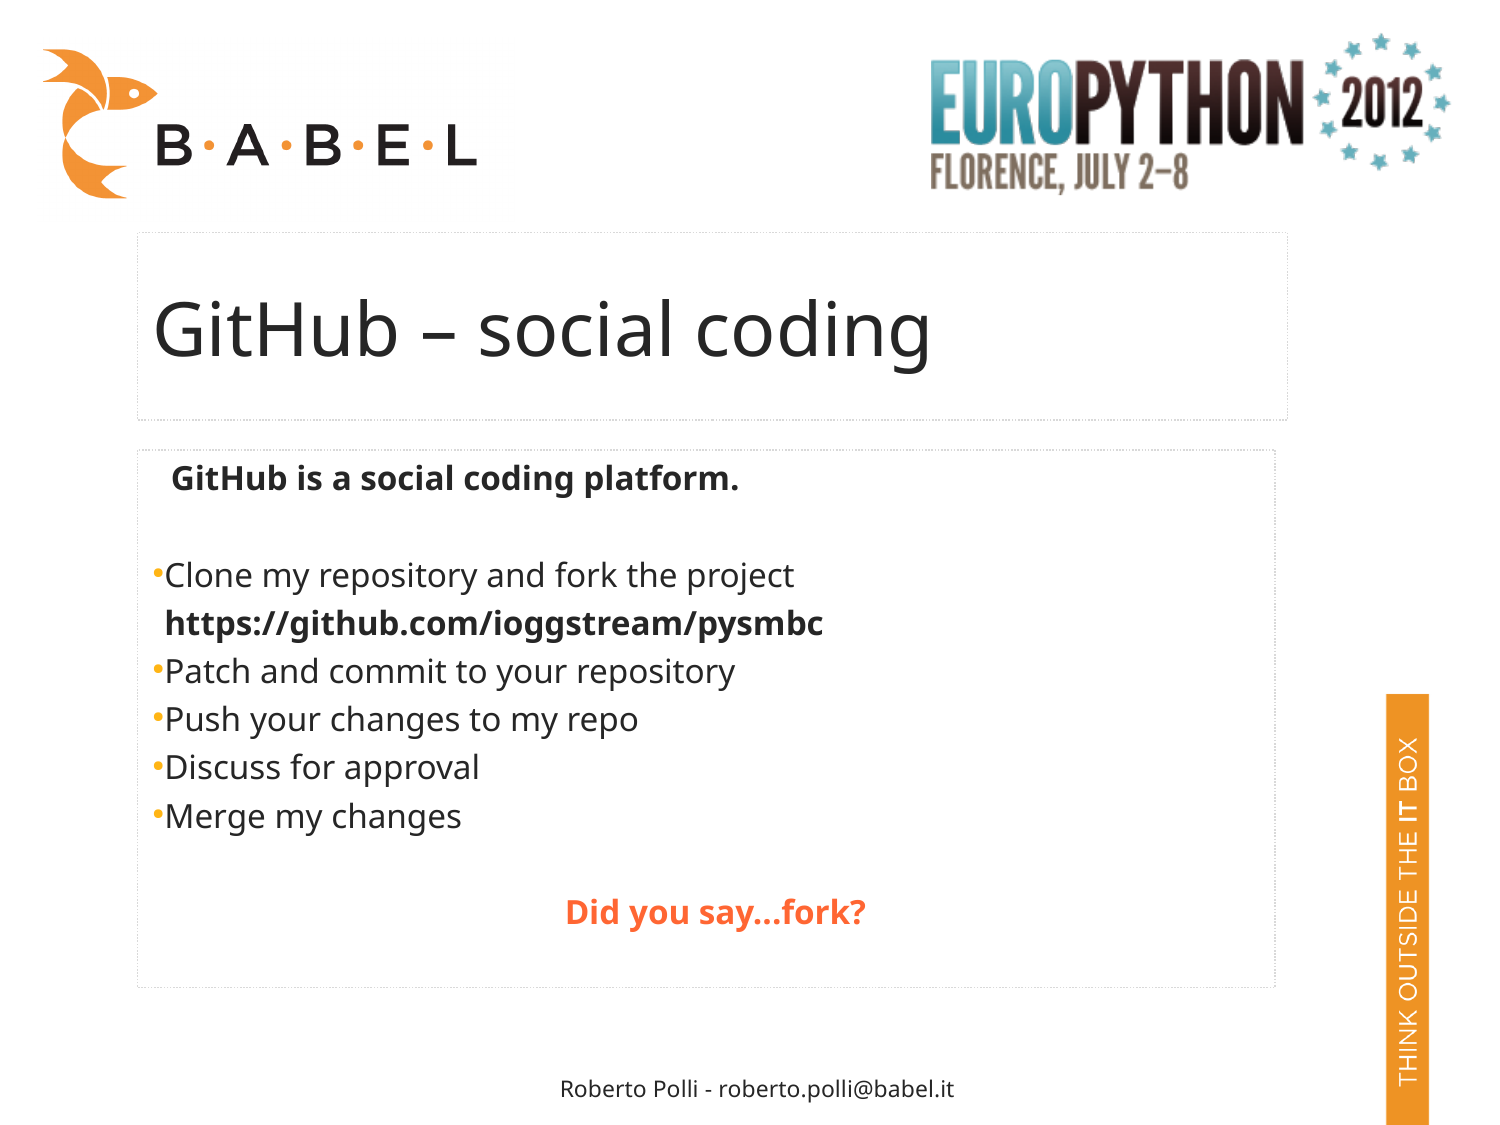

# GitHub – social coding
GitHub is a social coding platform.
Clone my repository and fork the project
https://github.com/ioggstream/pysmbc
Patch and commit to your repository
Push your changes to my repo
Discuss for approval
Merge my changes
Did you say...fork?